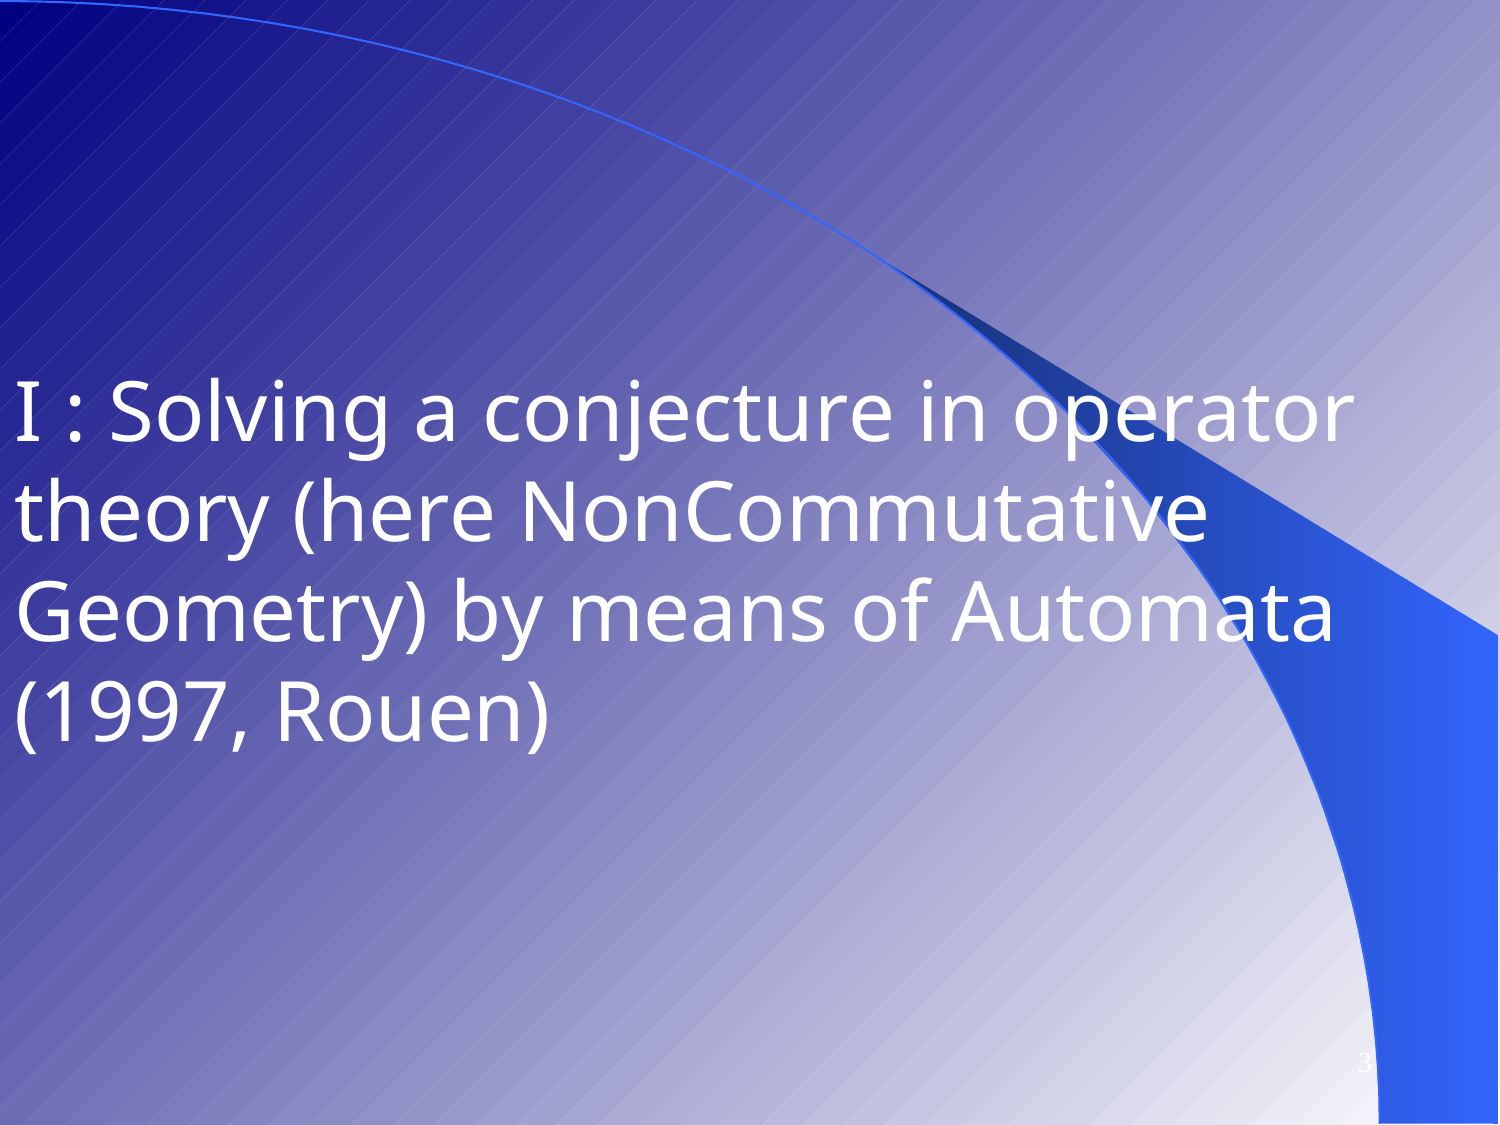

I : Solving a conjecture in operator theory (here NonCommutative Geometry) by means of Automata (1997, Rouen)
3